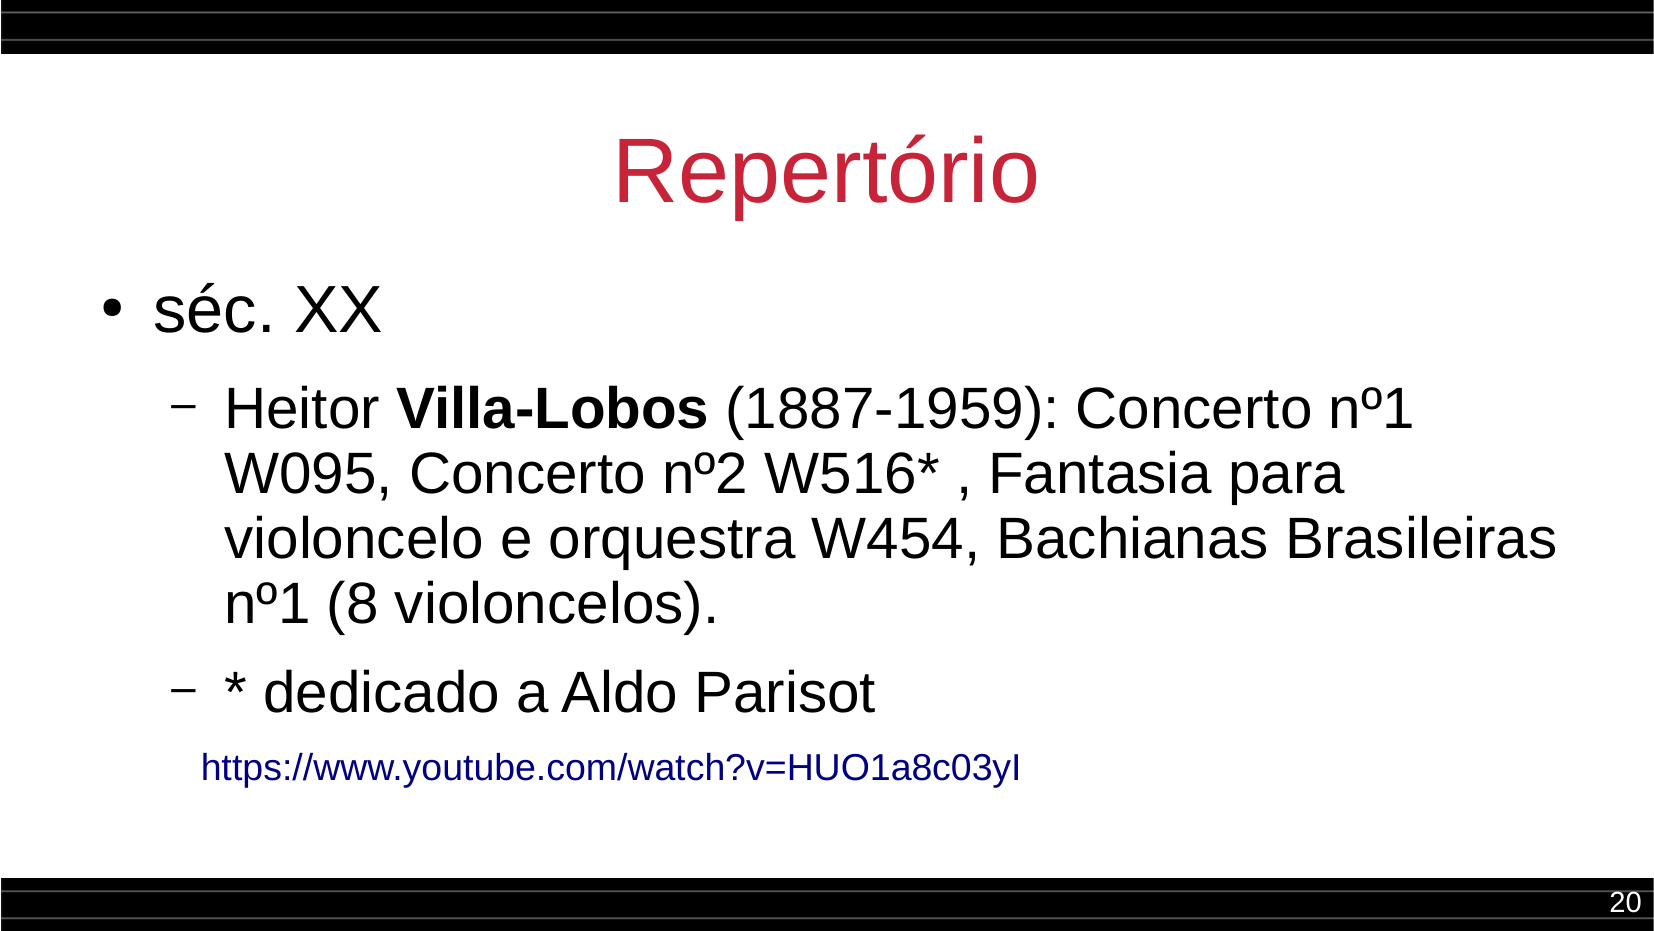

# Repertório
séc. XX
Heitor Villa-Lobos (1887-1959): Concerto nº1 W095, Concerto nº2 W516* , Fantasia para violoncelo e orquestra W454, Bachianas Brasileiras nº1 (8 violoncelos).
* dedicado a Aldo Parisot
https://www.youtube.com/watch?v=HUO1a8c03yI